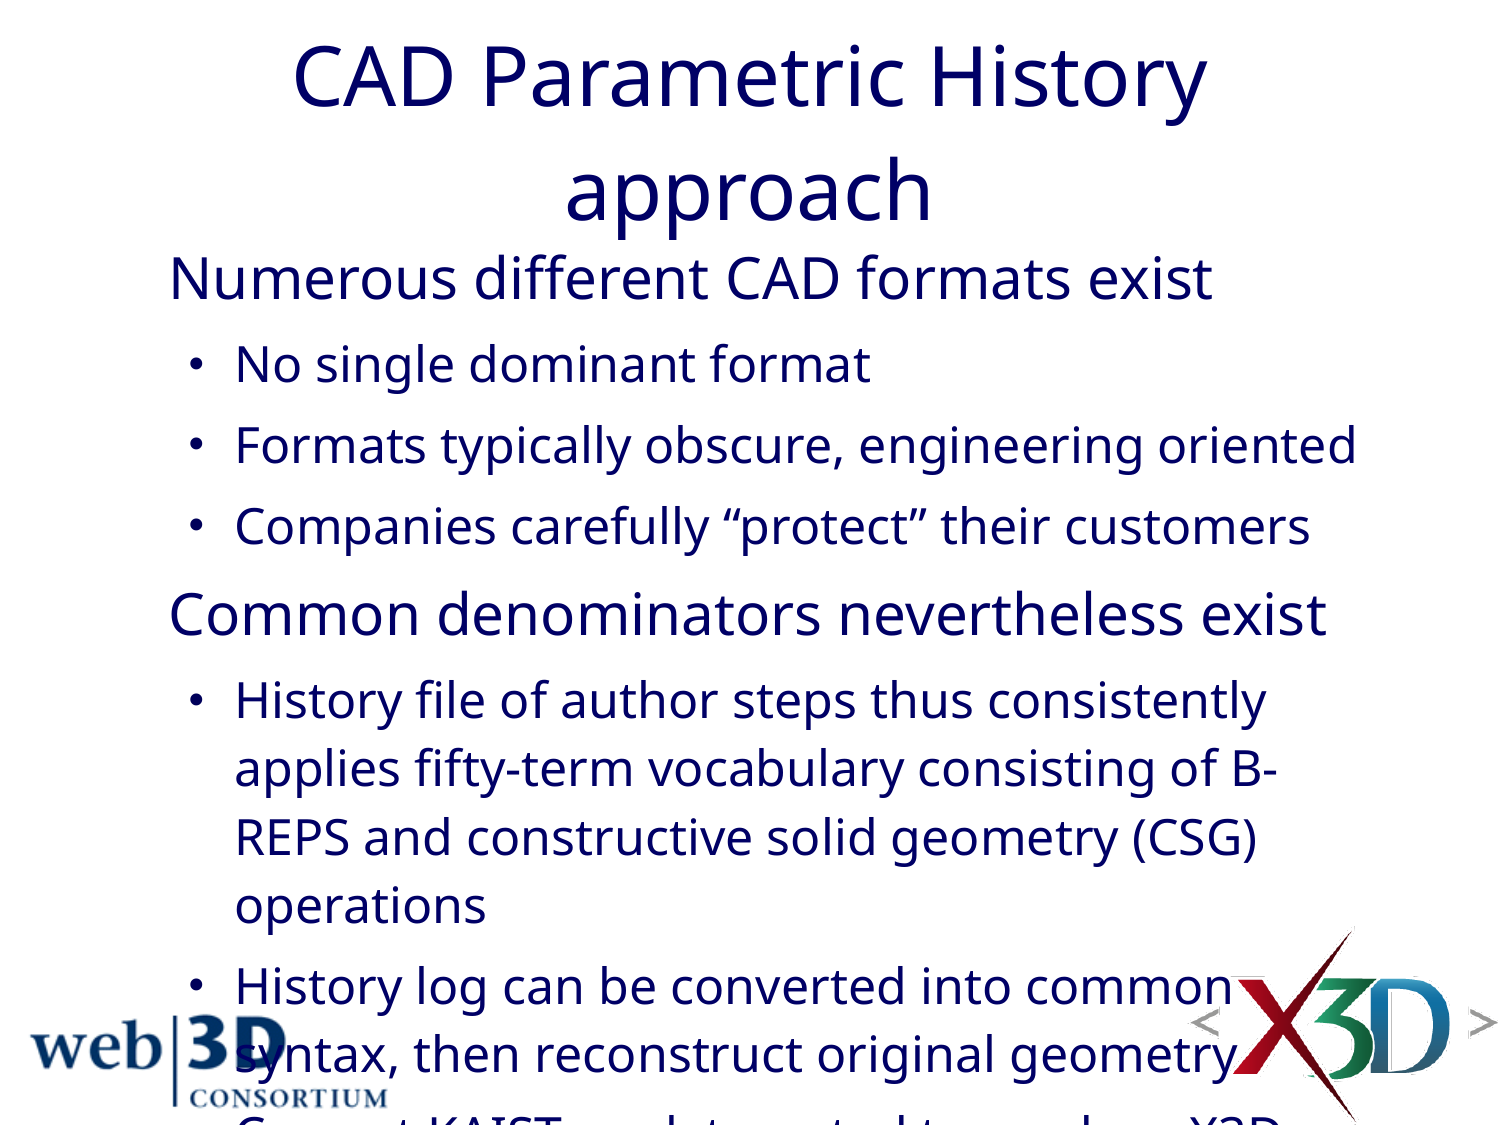

# CAD Parametric History approach
Numerous different CAD formats exist
No single dominant format
Formats typically obscure, engineering oriented
Companies carefully “protect” their customers
Common denominators nevertheless exist
History file of author steps thus consistently applies fifty-term vocabulary consisting of B-REPS and constructive solid geometry (CSG) operations
History log can be converted into common syntax, then reconstruct original geometry
Current KAIST work targeted to produce X3D